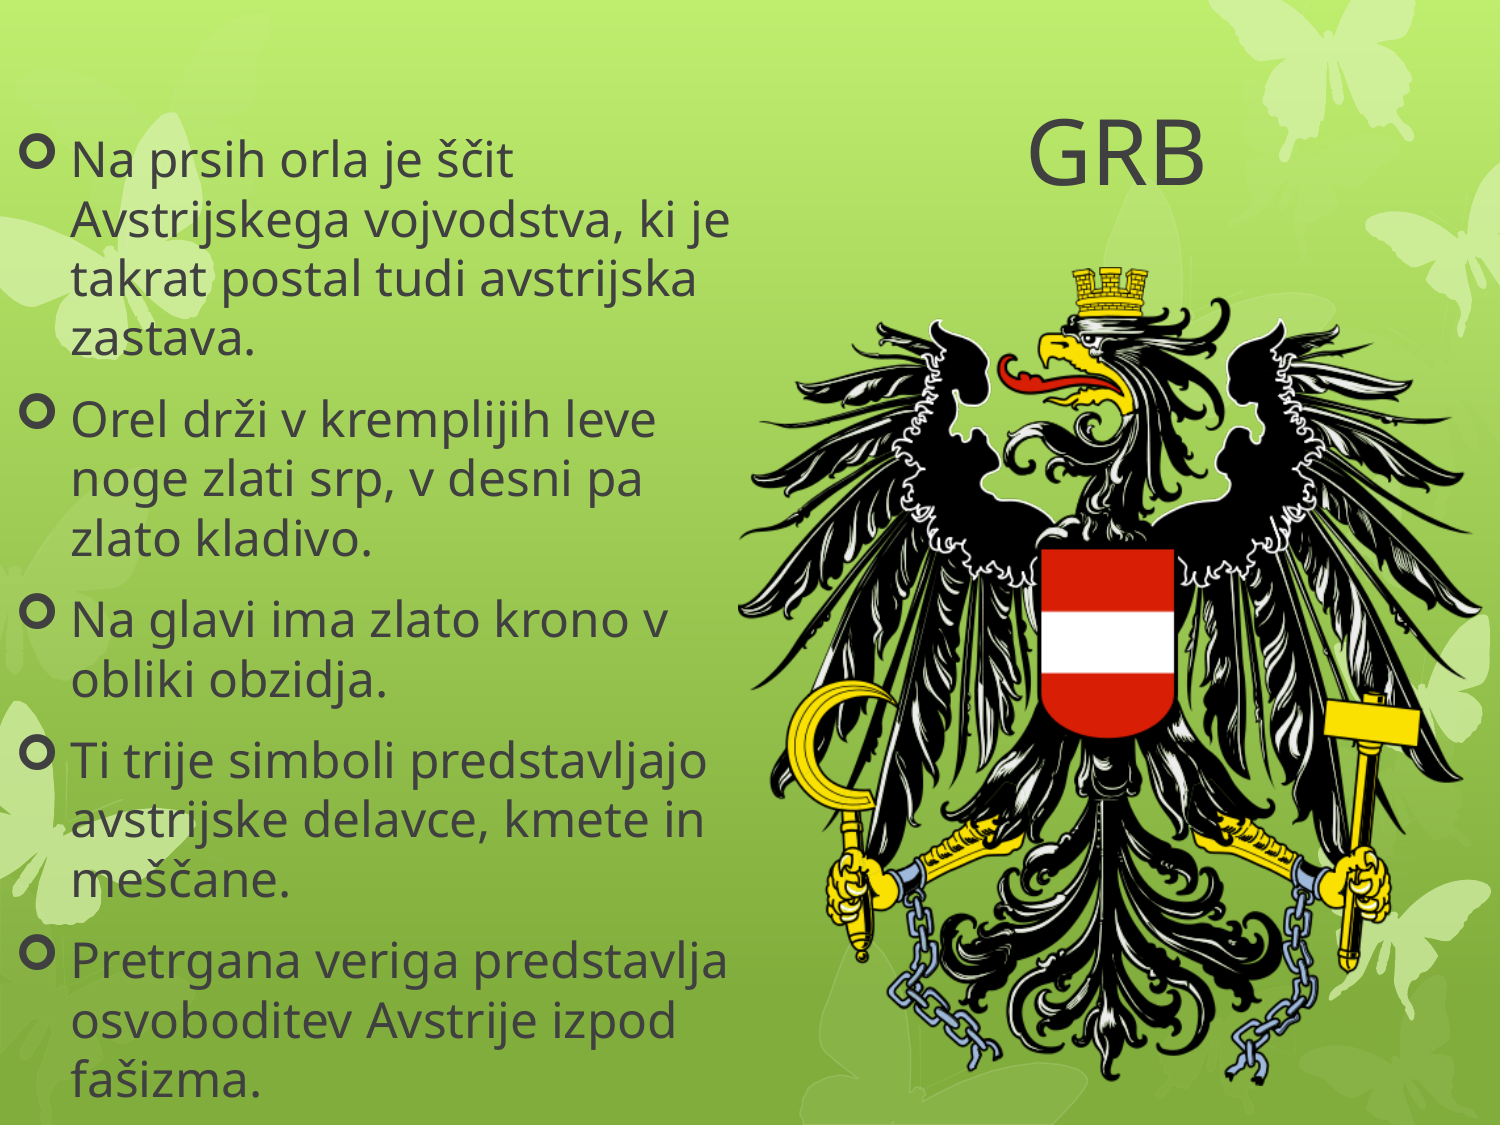

# GRB
Na prsih orla je ščit Avstrijskega vojvodstva, ki je takrat postal tudi avstrijska zastava.
Orel drži v kremplijih leve noge zlati srp, v desni pa zlato kladivo.
Na glavi ima zlato krono v obliki obzidja.
Ti trije simboli predstavljajo avstrijske delavce, kmete in meščane.
Pretrgana veriga predstavlja osvoboditev Avstrije izpod fašizma.